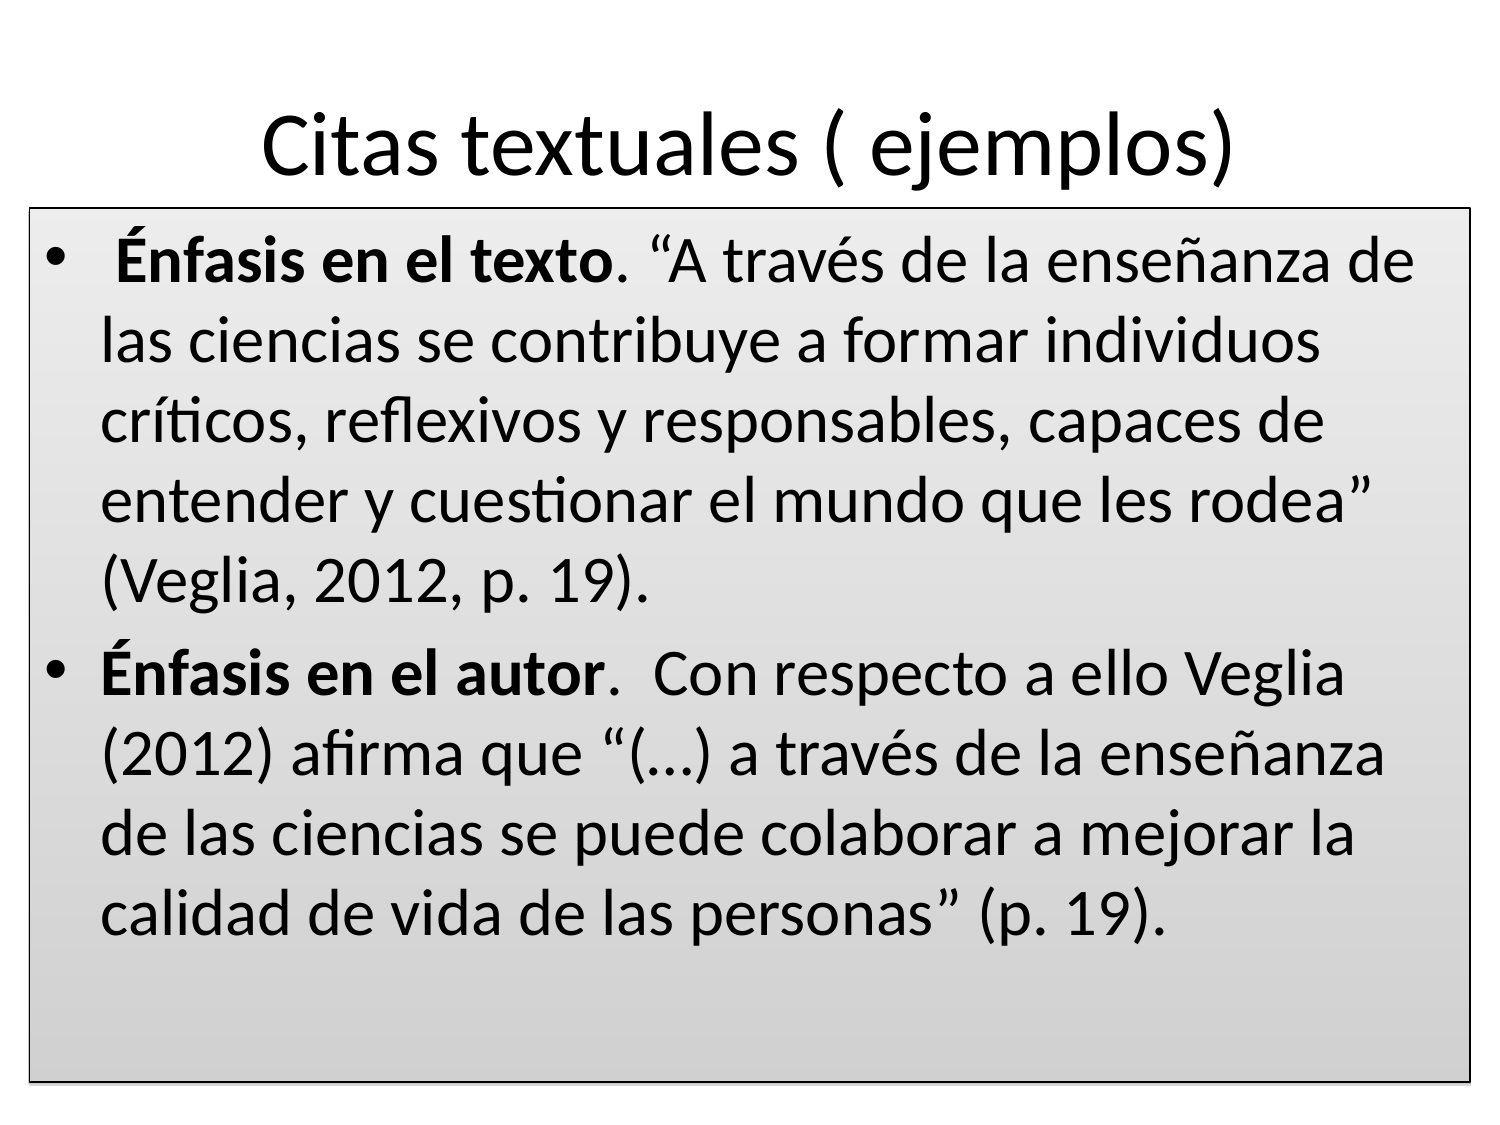

Citas textuales ( ejemplos)
 Énfasis en el texto. “A través de la enseñanza de las ciencias se contribuye a formar individuos críticos, reflexivos y responsables, capaces de entender y cuestionar el mundo que les rodea” (Veglia, 2012, p. 19).
Énfasis en el autor. Con respecto a ello Veglia (2012) afirma que “(…) a través de la enseñanza de las ciencias se puede colaborar a mejorar la calidad de vida de las personas” (p. 19).